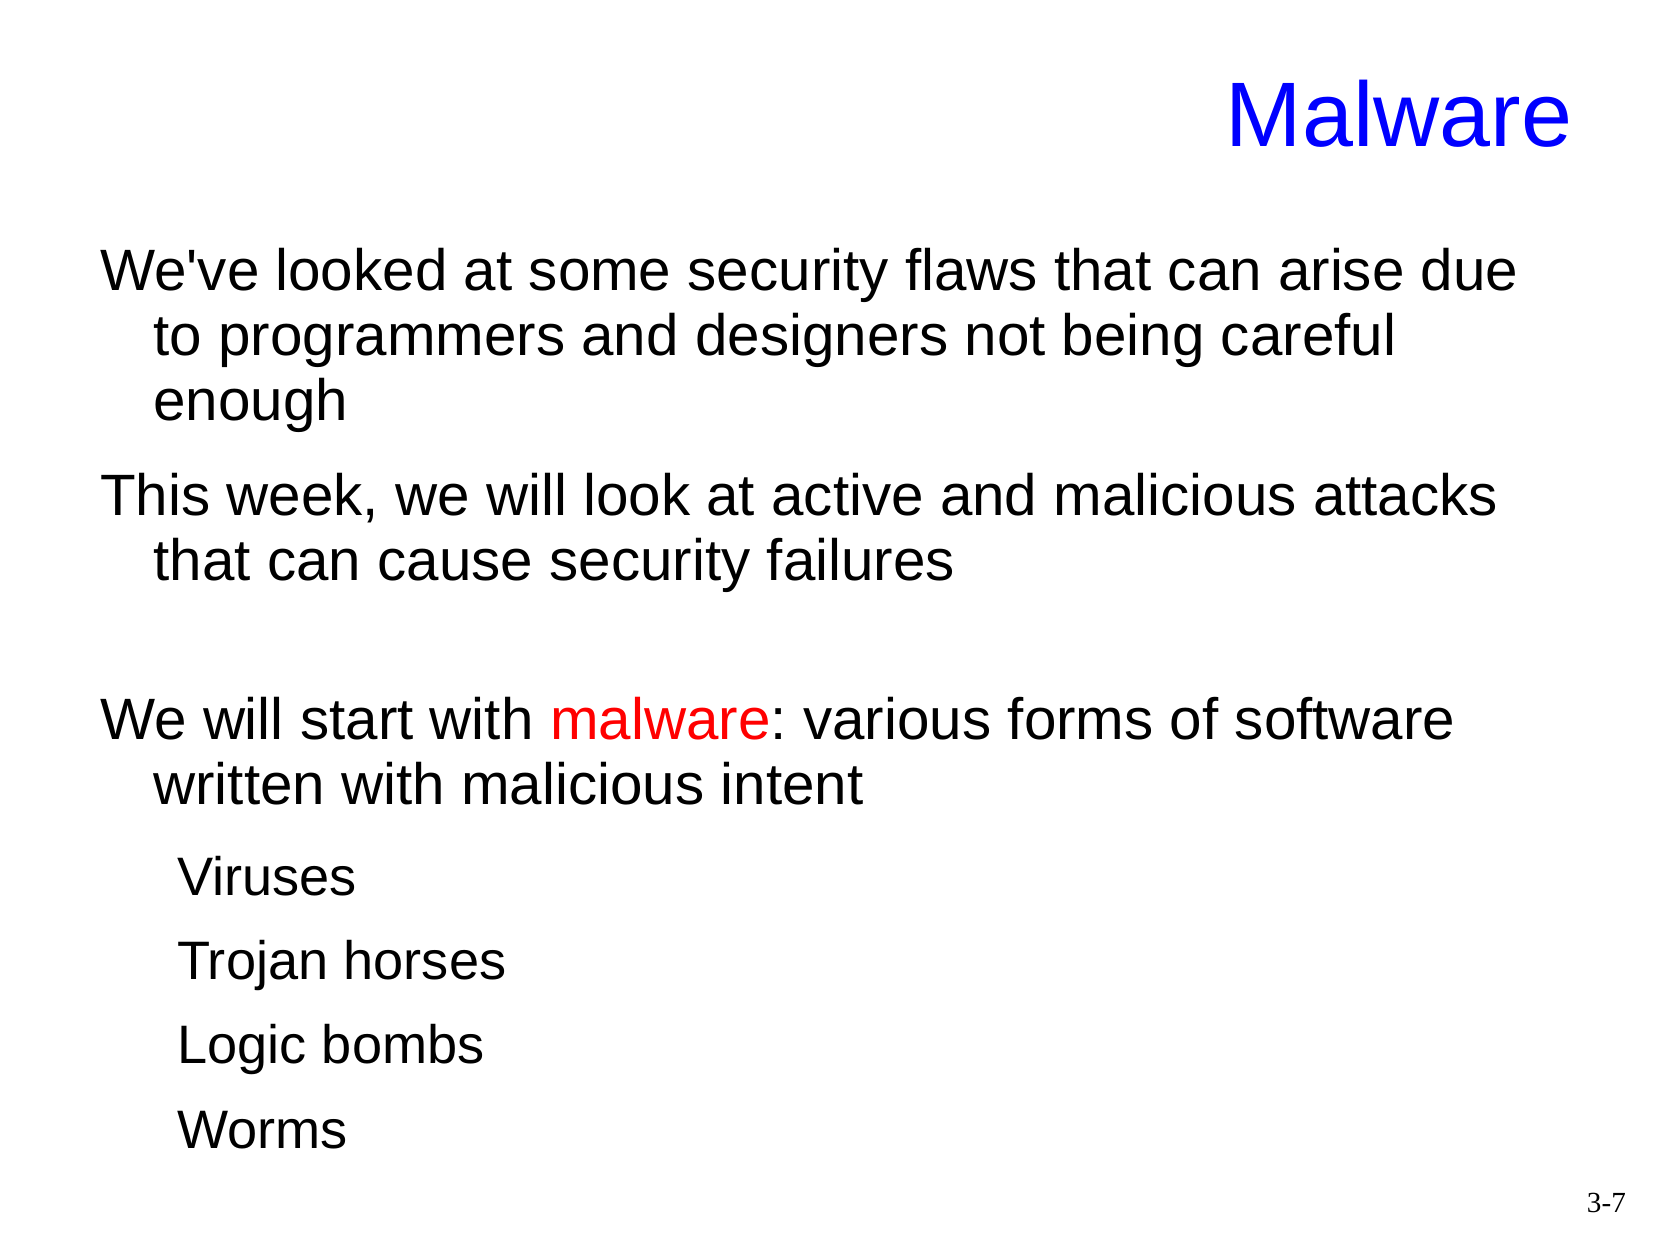

# Malware
We've looked at some security flaws that can arise due to programmers and designers not being careful enough
This week, we will look at active and malicious attacks that can cause security failures
We will start with malware: various forms of software written with malicious intent
Viruses
Trojan horses
Logic bombs
Worms